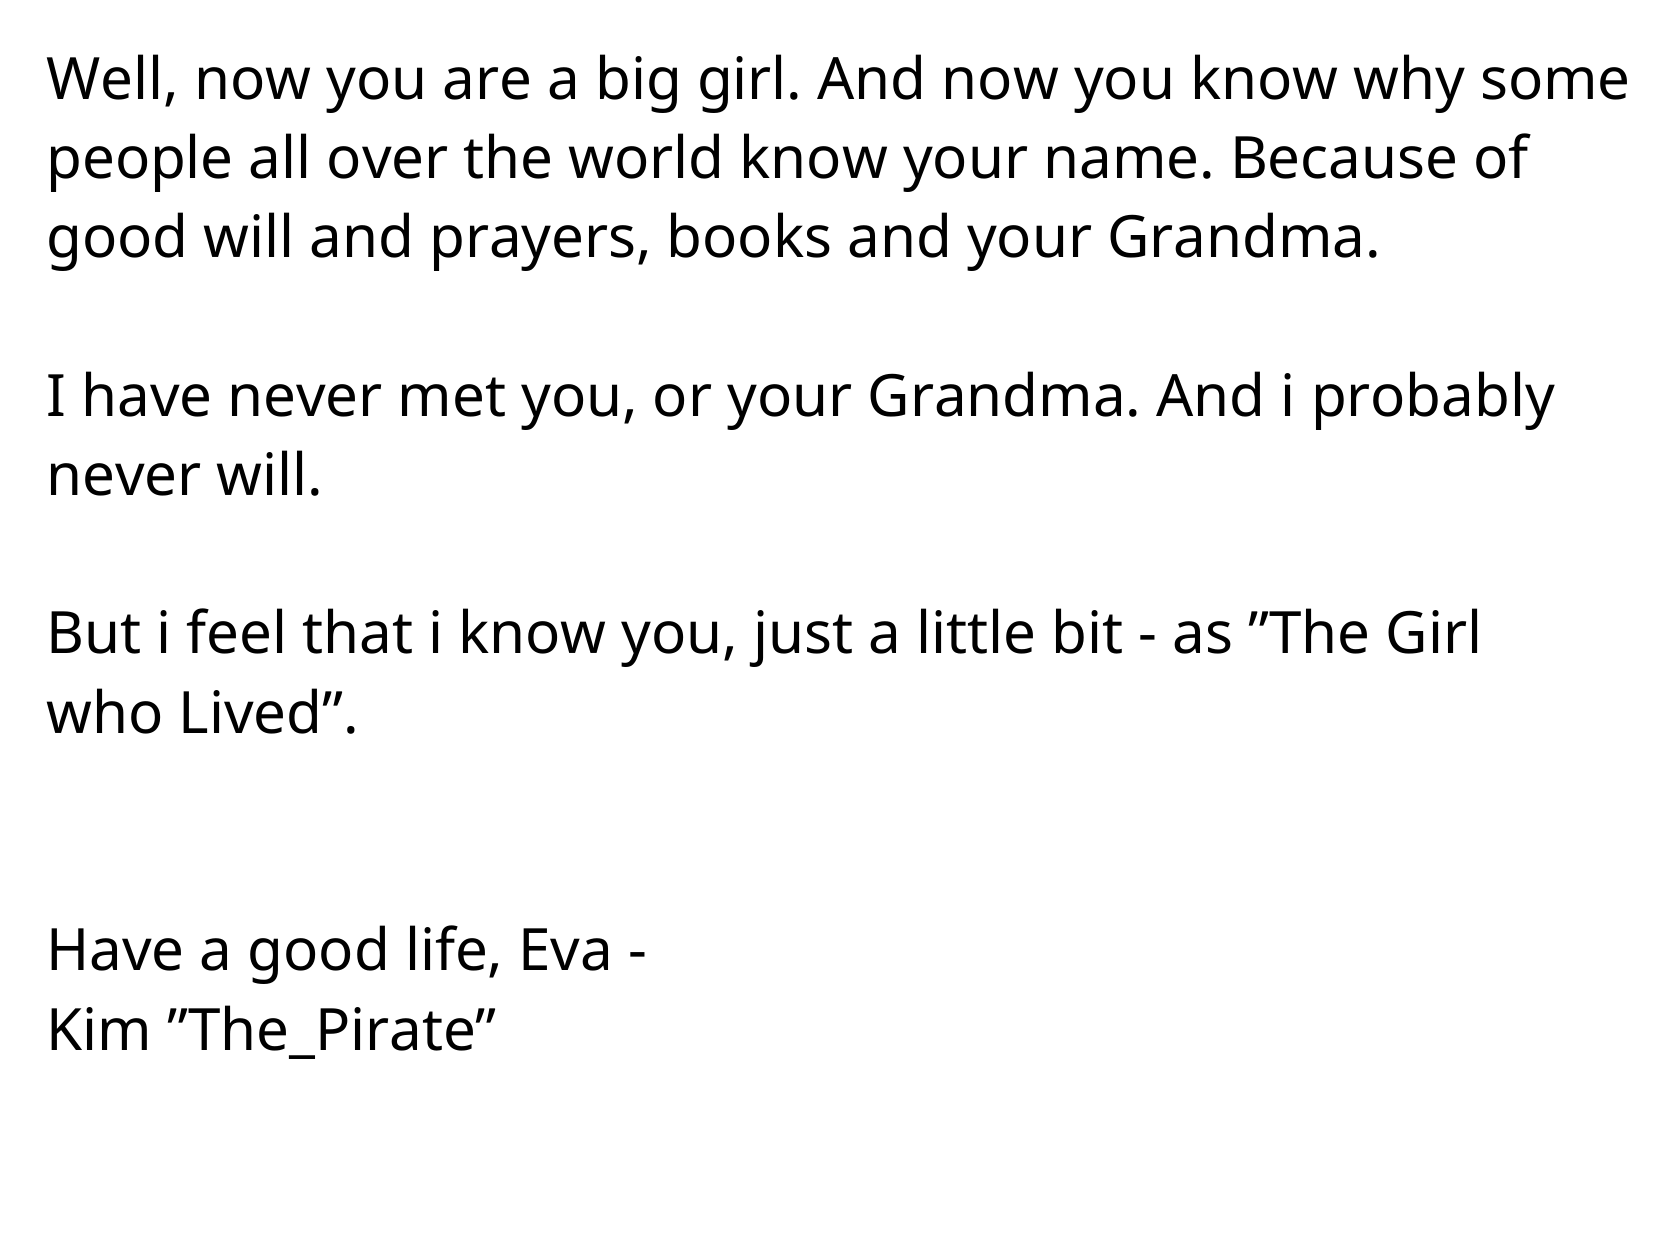

Well, now you are a big girl. And now you know why some
people all over the world know your name. Because of
good will and prayers, books and your Grandma.
I have never met you, or your Grandma. And i probably
never will.
But i feel that i know you, just a little bit - as ”The Girl
who Lived”.
Have a good life, Eva -
Kim ”The_Pirate”